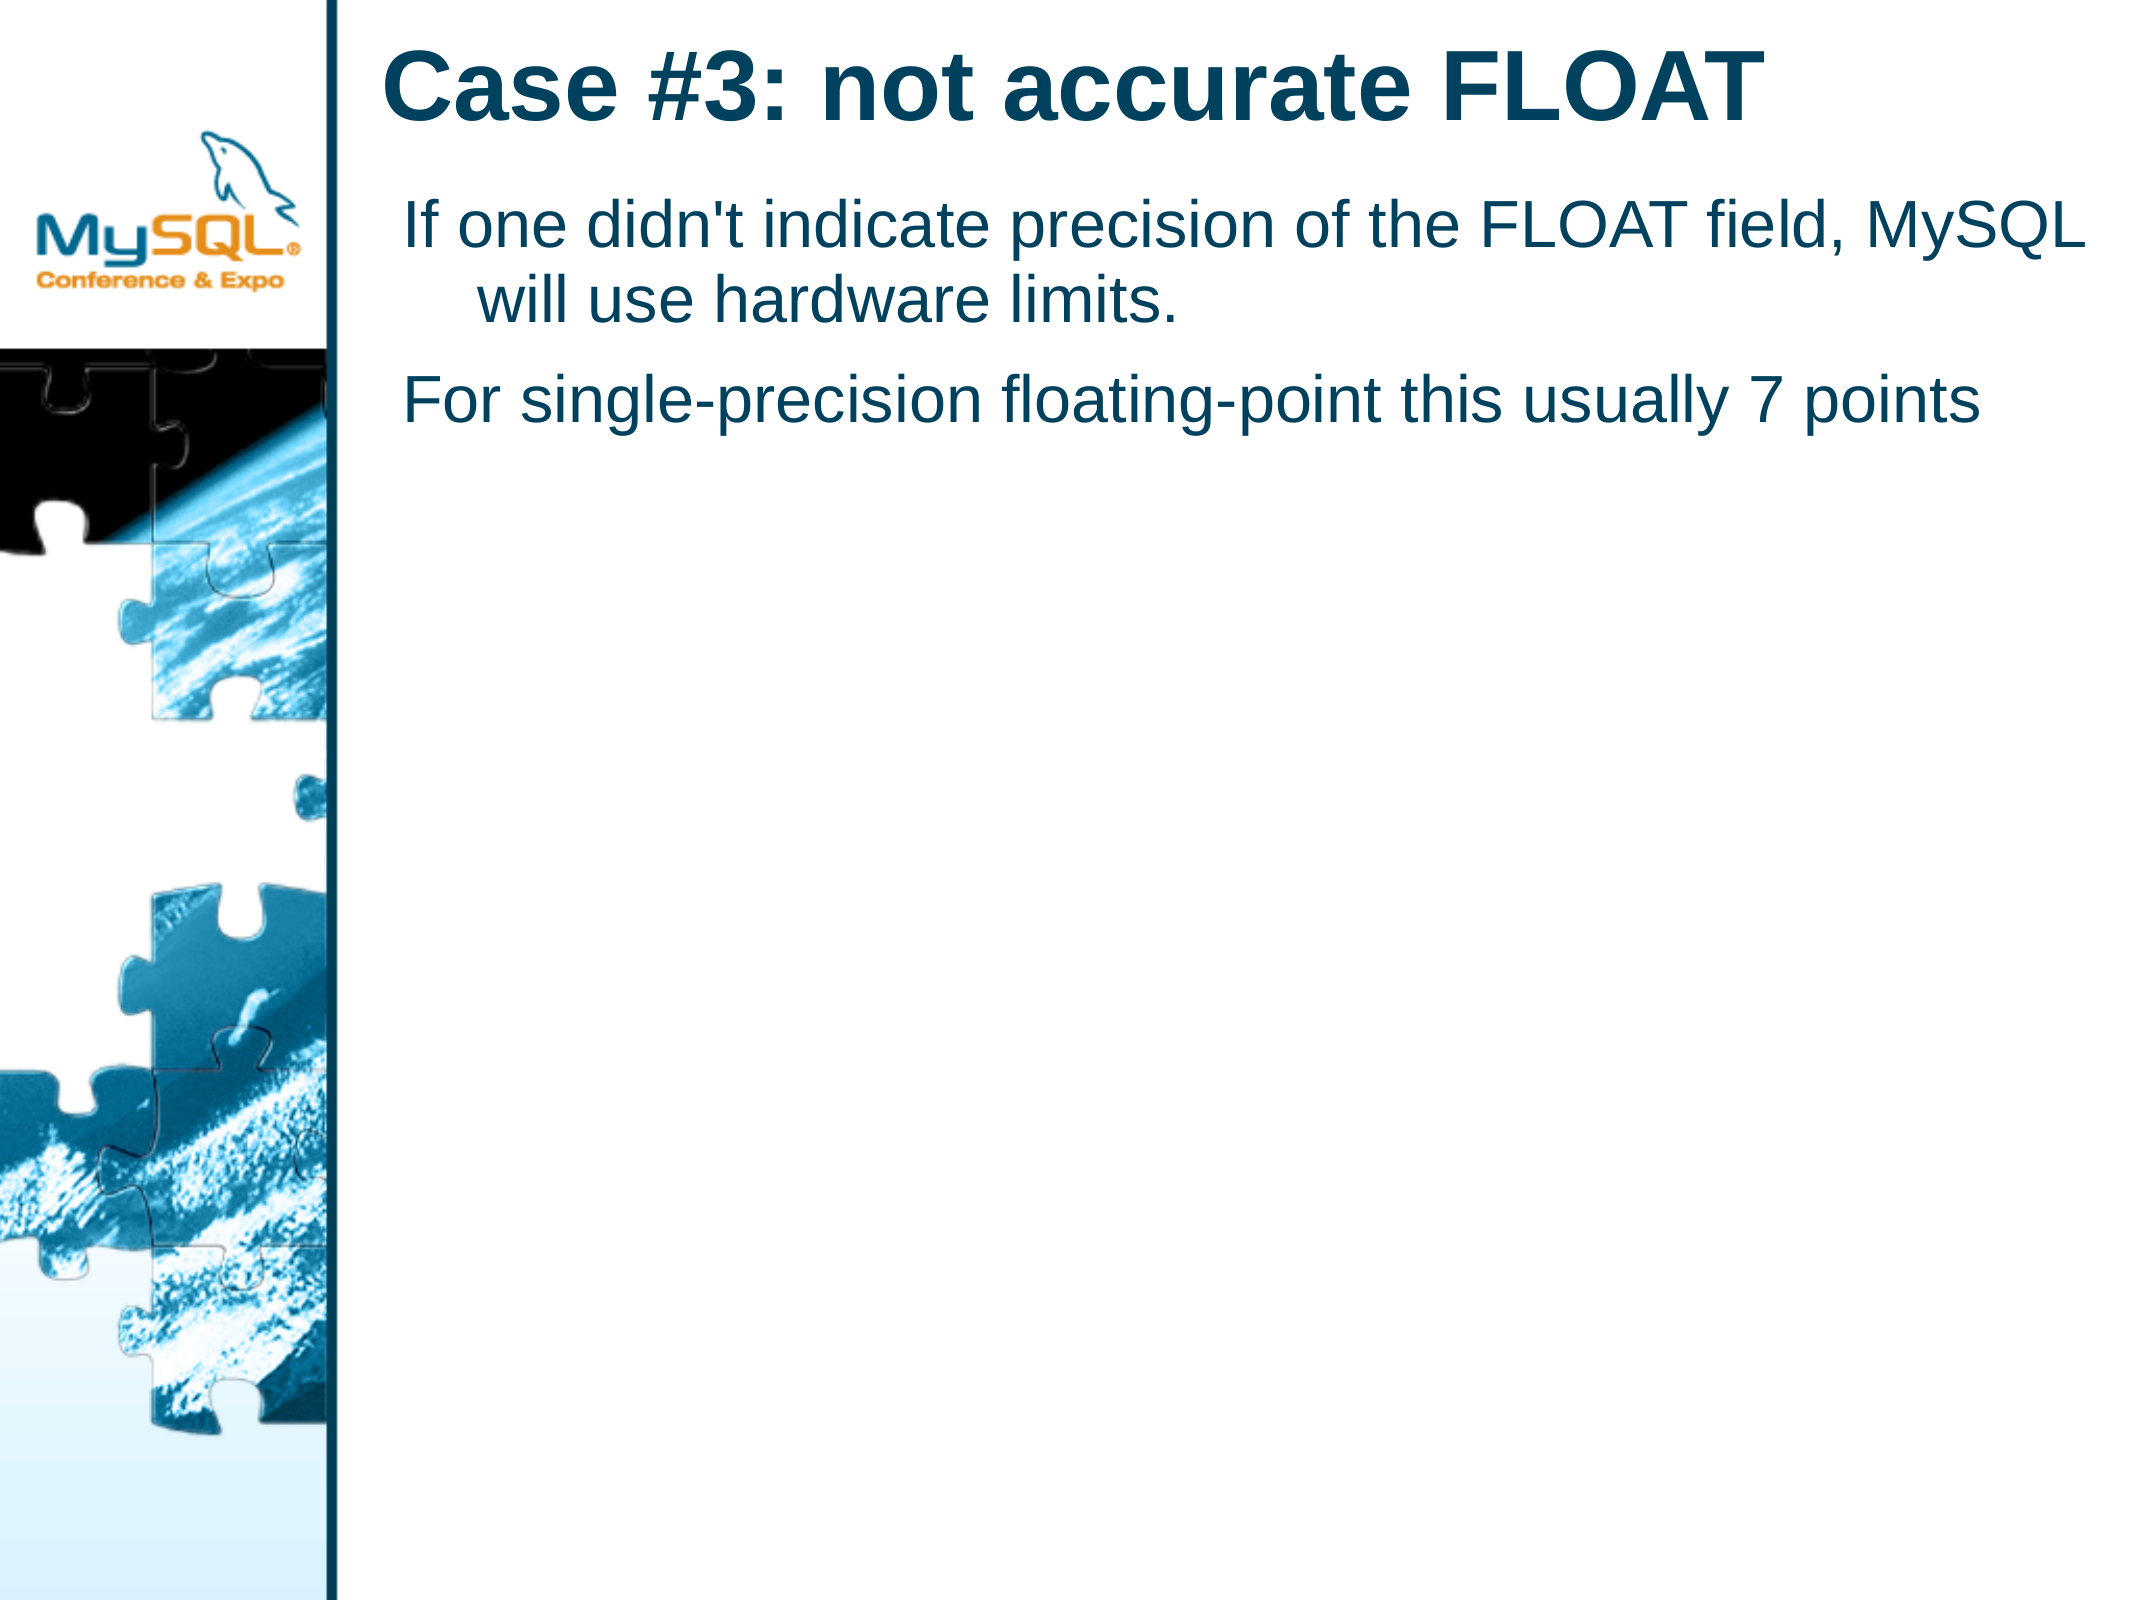

# Case #3: not accurate FLOAT
If one didn't indicate precision of the FLOAT field, MySQL will use hardware limits.
For single-precision floating-point this usually 7 points